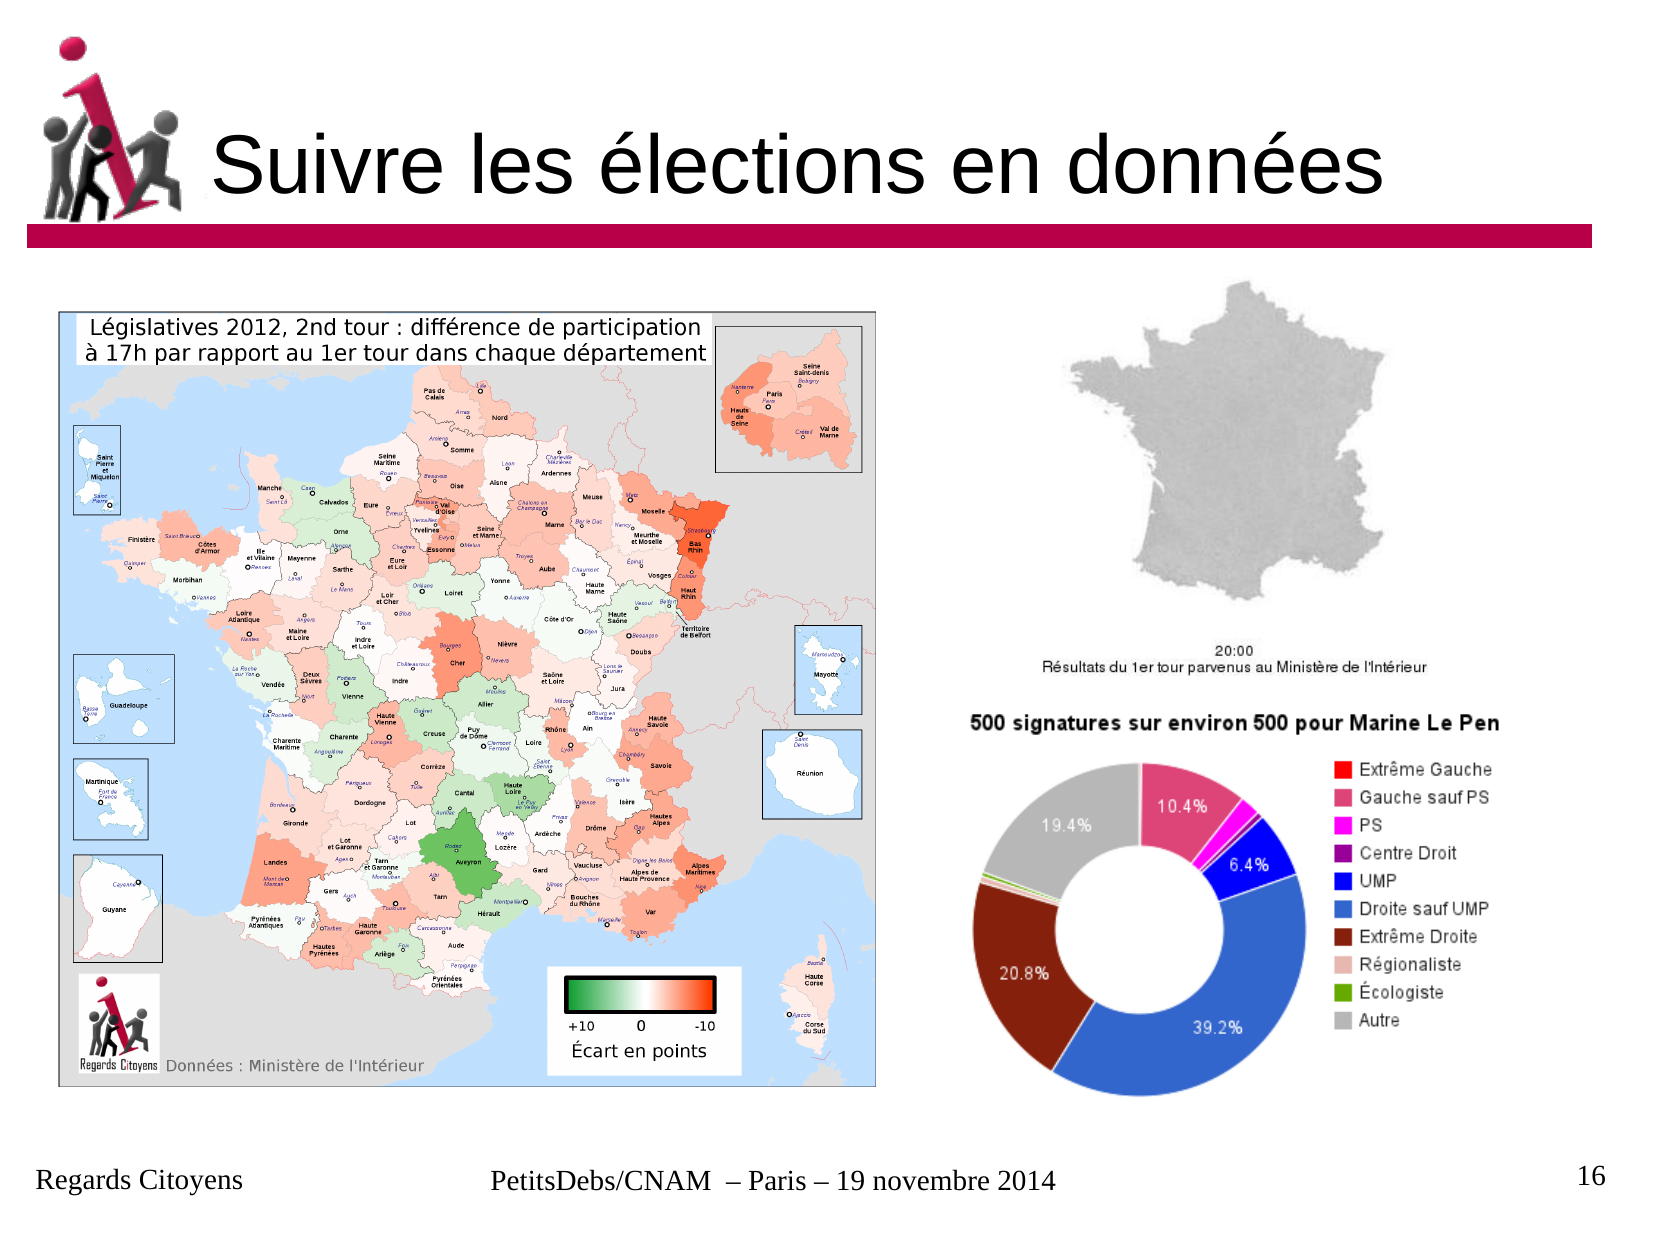

# Suivre les élections en données
16